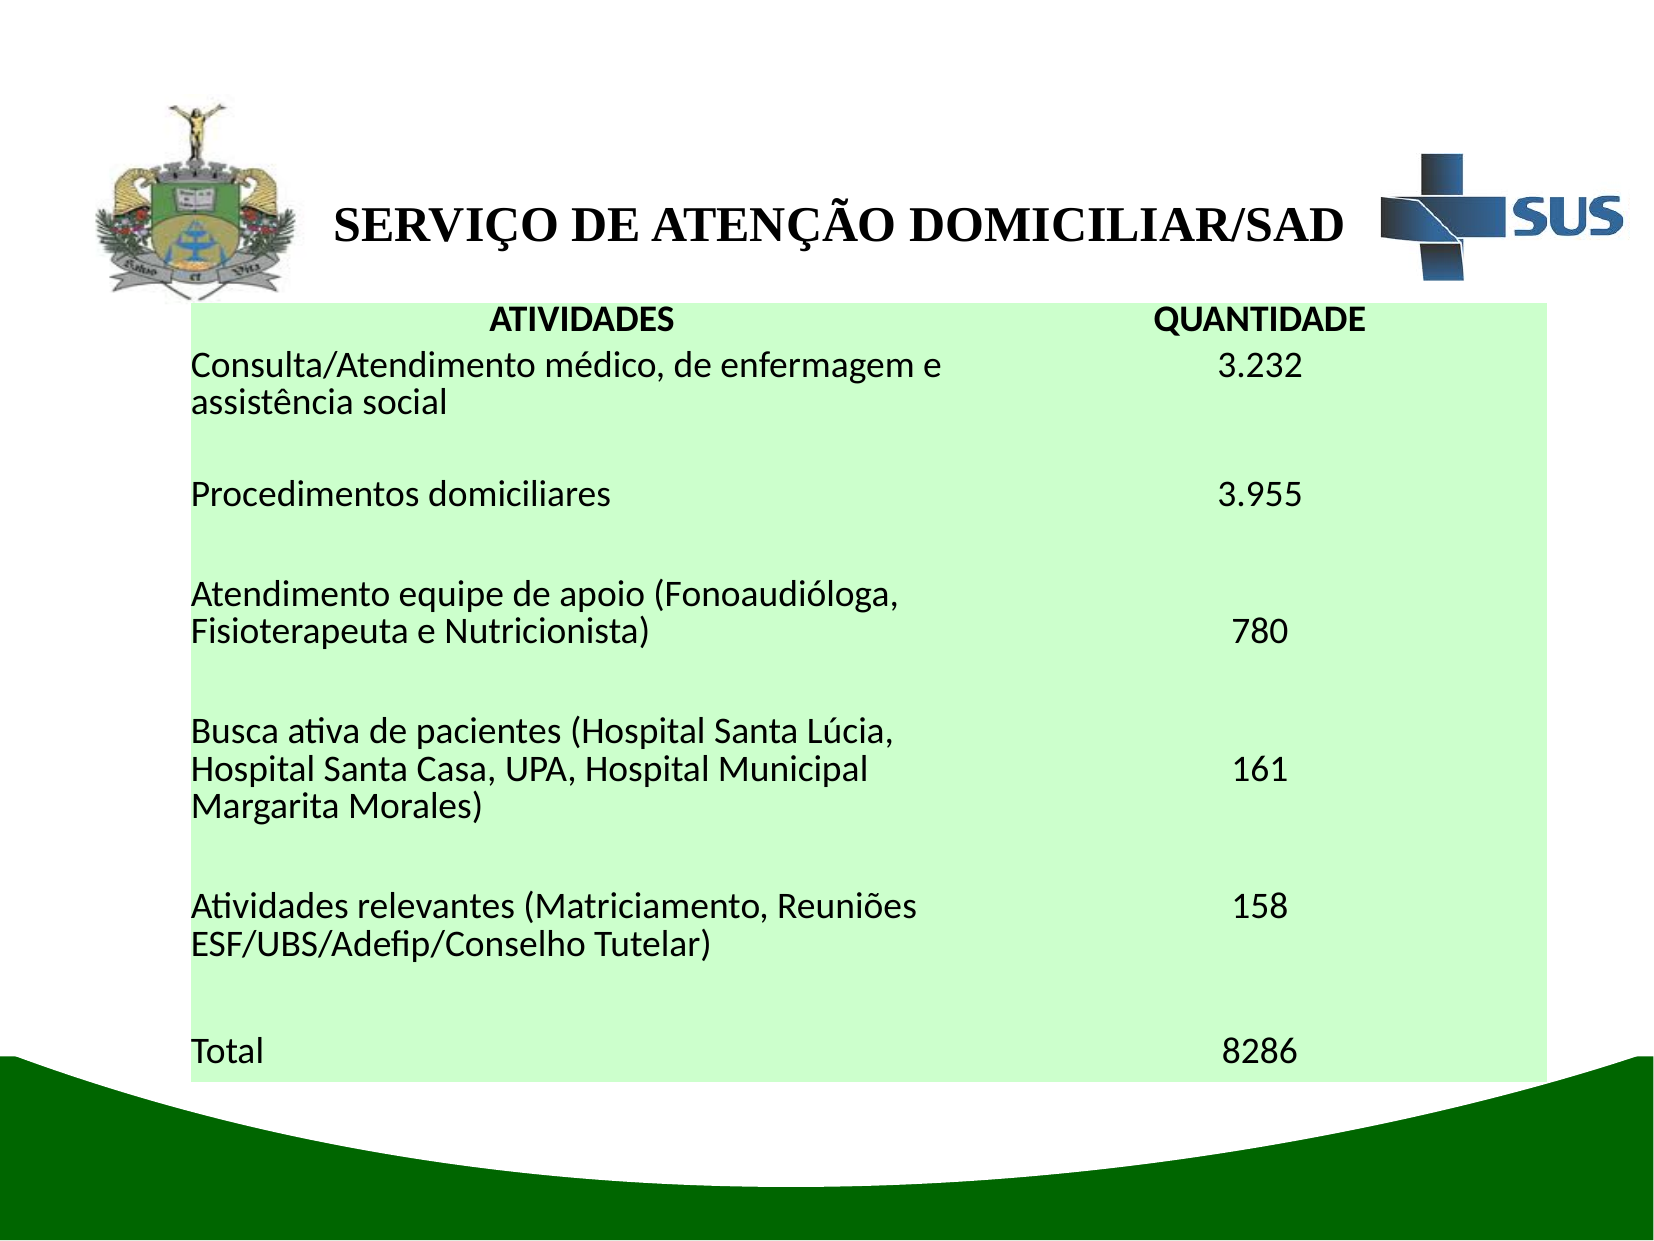

SERVIÇO DE ATENÇÃO DOMICILIAR/SAD
| ATIVIDADES | QUANTIDADE |
| --- | --- |
| Consulta/Atendimento médico, de enfermagem e assistência social | 3.232 |
| Procedimentos domiciliares | 3.955 |
| Atendimento equipe de apoio (Fonoaudióloga, Fisioterapeuta e Nutricionista) | 780 |
| Busca ativa de pacientes (Hospital Santa Lúcia, Hospital Santa Casa, UPA, Hospital Municipal Margarita Morales) | 161 |
| Atividades relevantes (Matriciamento, Reuniões ESF/UBS/Adefip/Conselho Tutelar) | 158 |
| Total | 8286 |